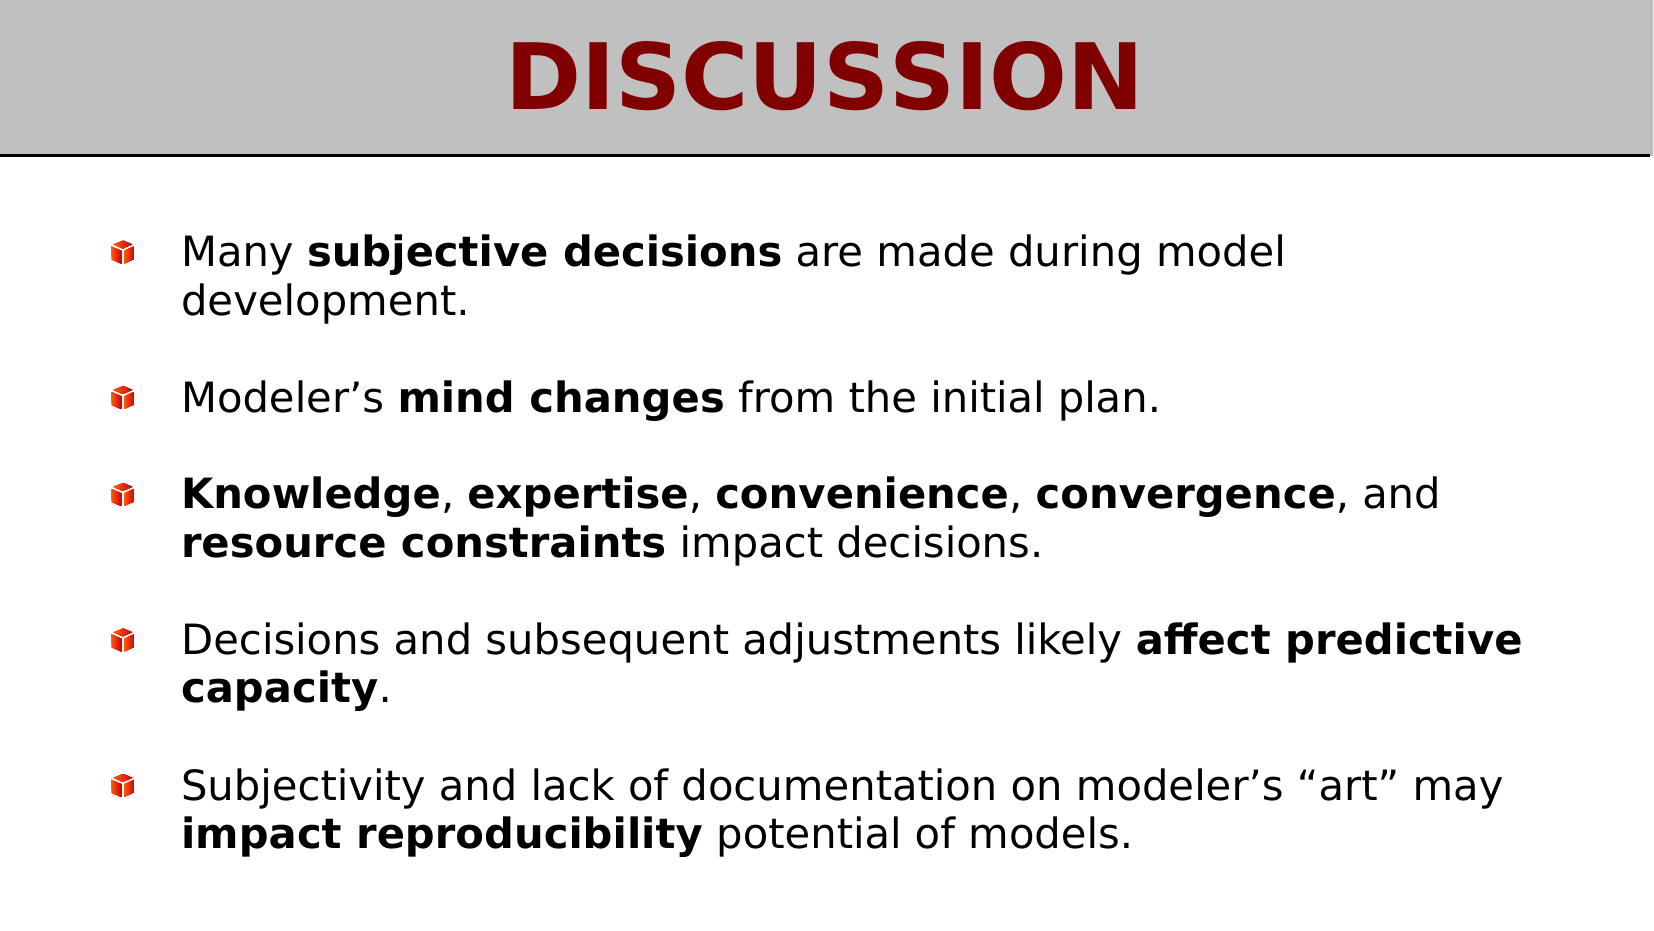

DISCUSSION
Many subjective decisions are made during model development.
Modeler’s mind changes from the initial plan.
Knowledge, expertise, convenience, convergence, and resource constraints impact decisions.
Decisions and subsequent adjustments likely affect predictive capacity.
Subjectivity and lack of documentation on modeler’s “art” may impact reproducibility potential of models.